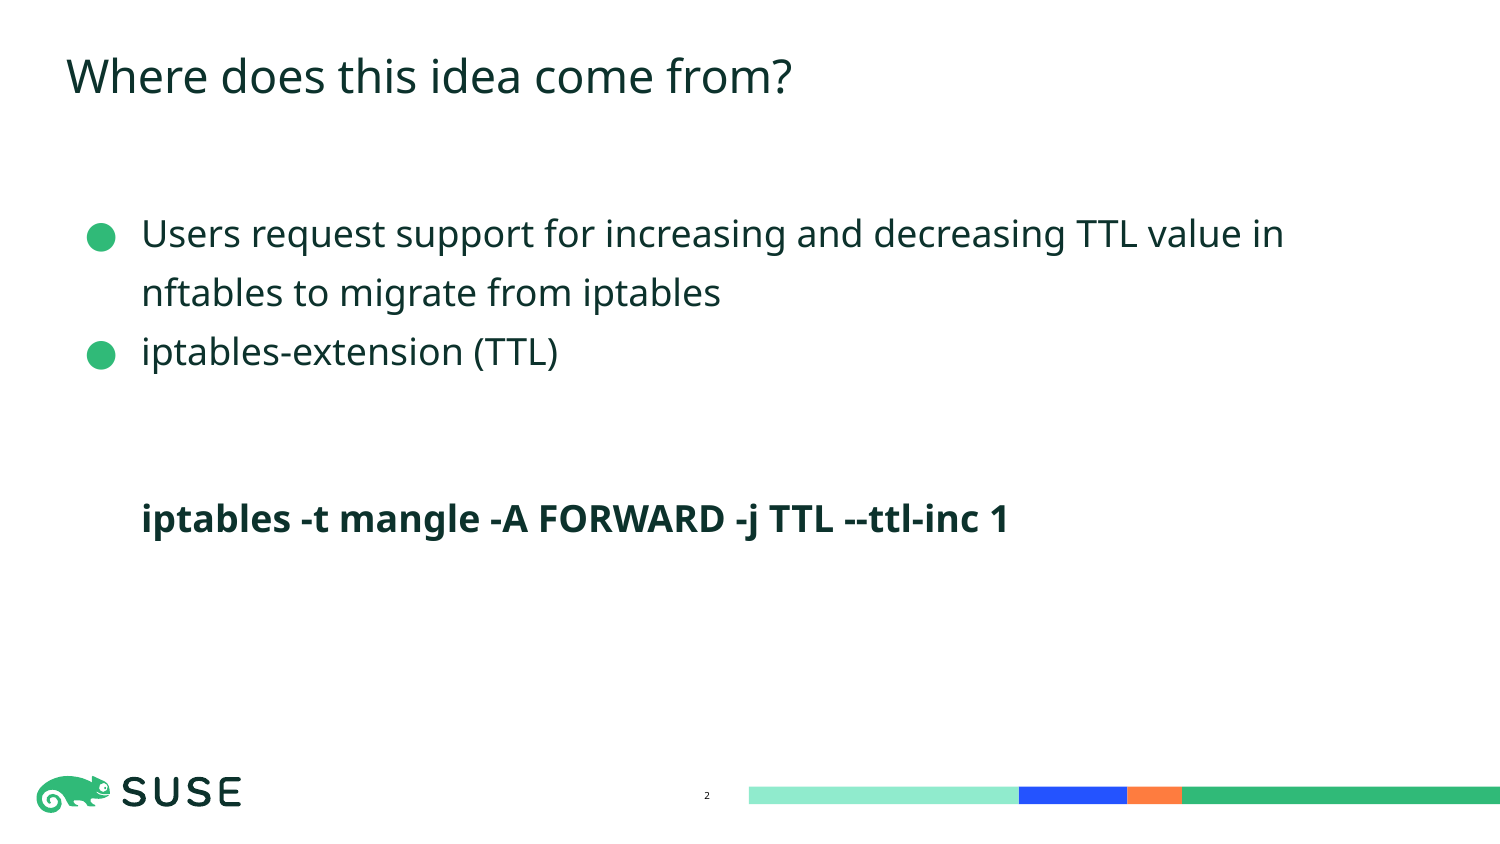

Where does this idea come from?
# Users request support for increasing and decreasing TTL value in nftables to migrate from iptables
iptables-extension (TTL)
iptables -t mangle -A FORWARD -j TTL --ttl-inc 1